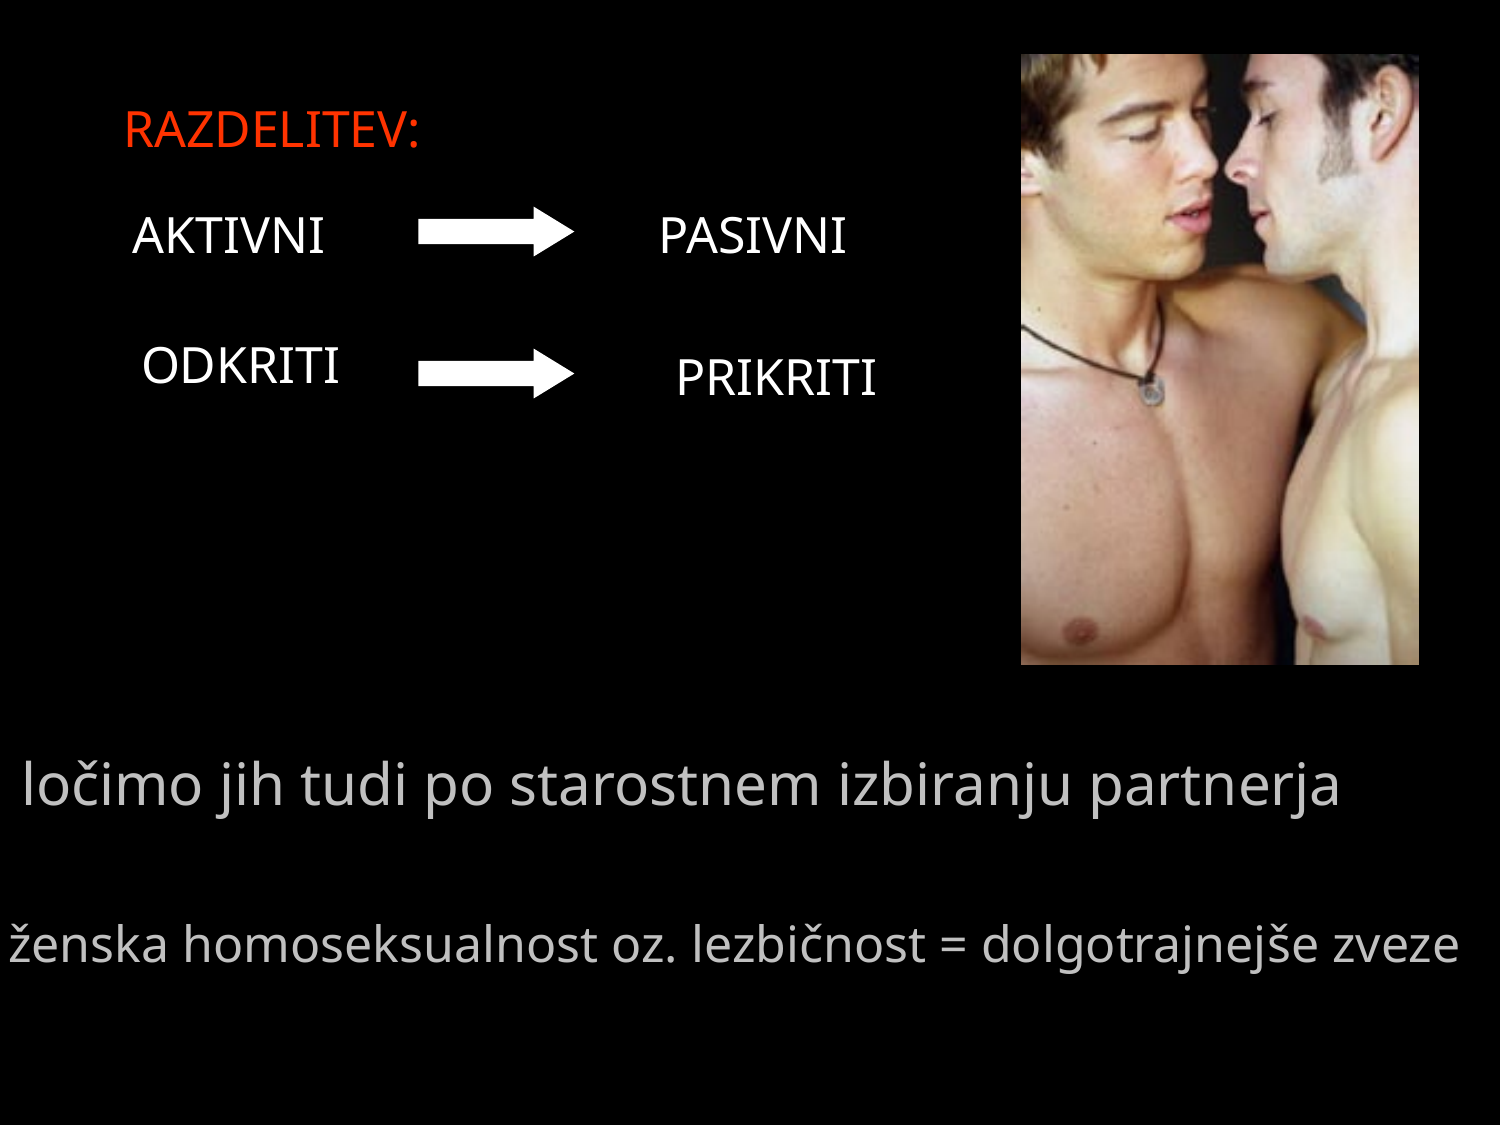

RAZDELITEV:
AKTIVNI
PASIVNI
ODKRITI
PRIKRITI
ločimo jih tudi po starostnem izbiranju partnerja
ženska homoseksualnost oz. lezbičnost = dolgotrajnejše zveze